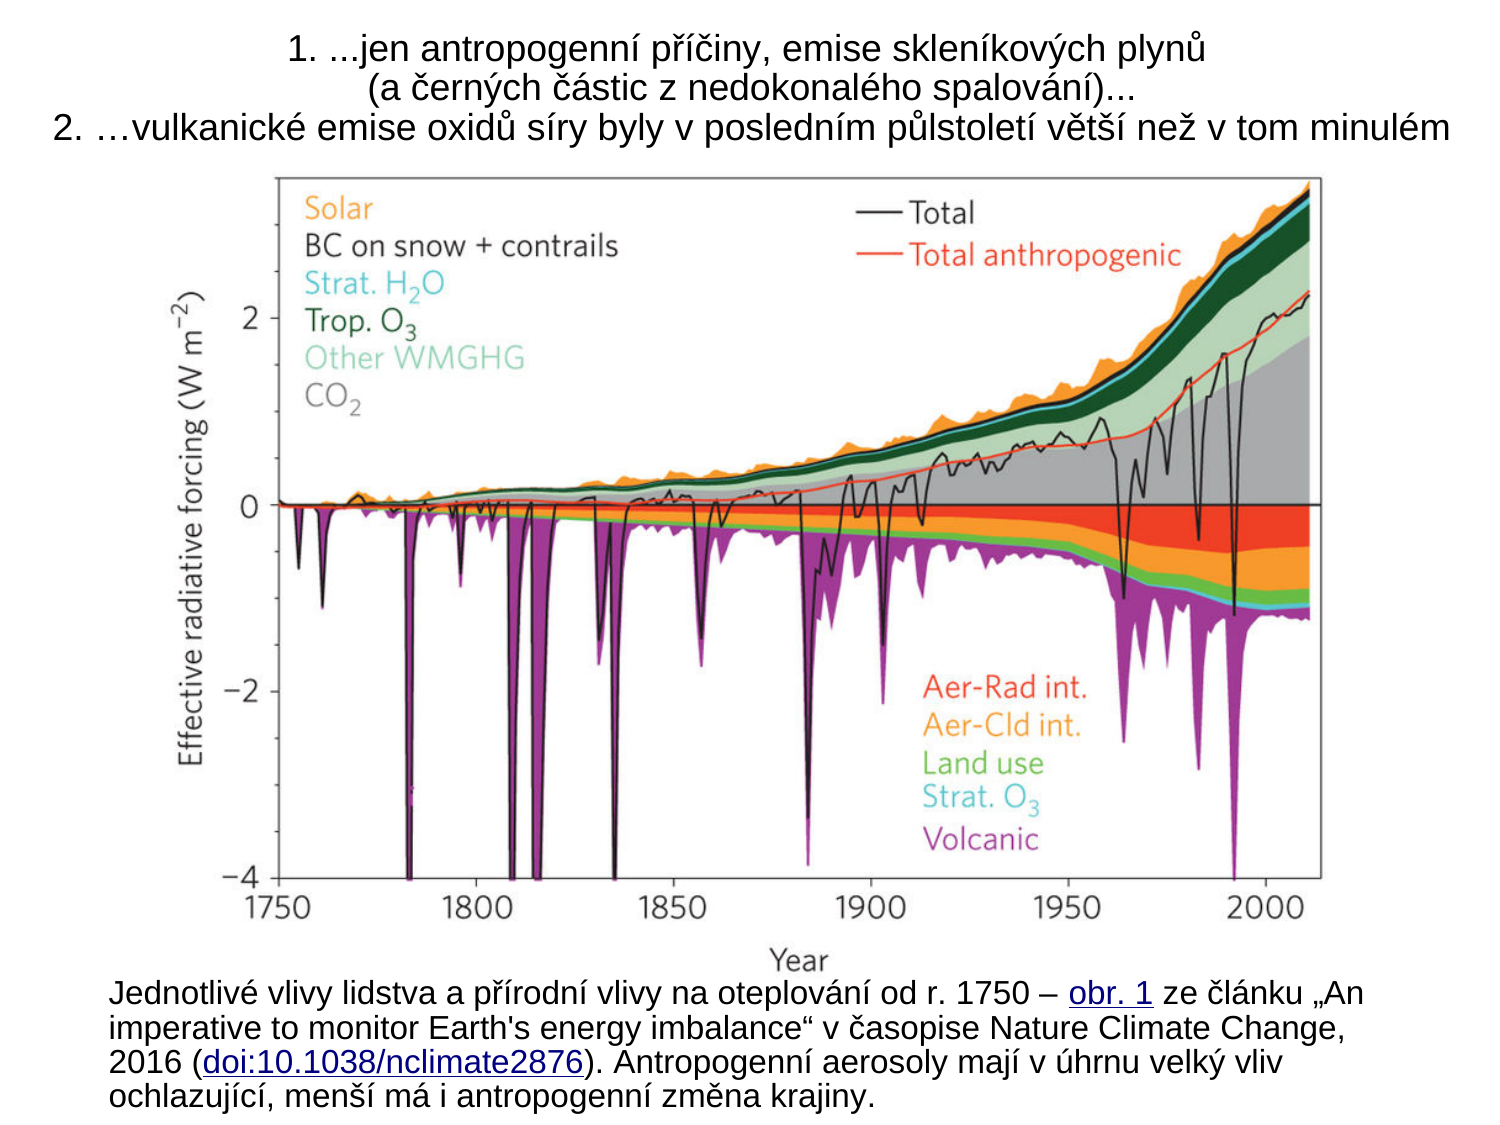

# 1. ...jen antropogenní příčiny, emise skleníkových plynů (a černých částic z nedokonalého spalování)... 2. …vulkanické emise oxidů síry byly v posledním půlstoletí větší než v tom minulém
Jednotlivé vlivy lidstva a přírodní vlivy na oteplování od r. 1750 – obr. 1 ze článku „An imperative to monitor Earth's energy imbalance“ v časopise Nature Climate Change, 2016 (doi:10.1038/nclimate2876). Antropogenní aerosoly mají v úhrnu velký vliv ochlazující, menší má i antropogenní změna krajiny.